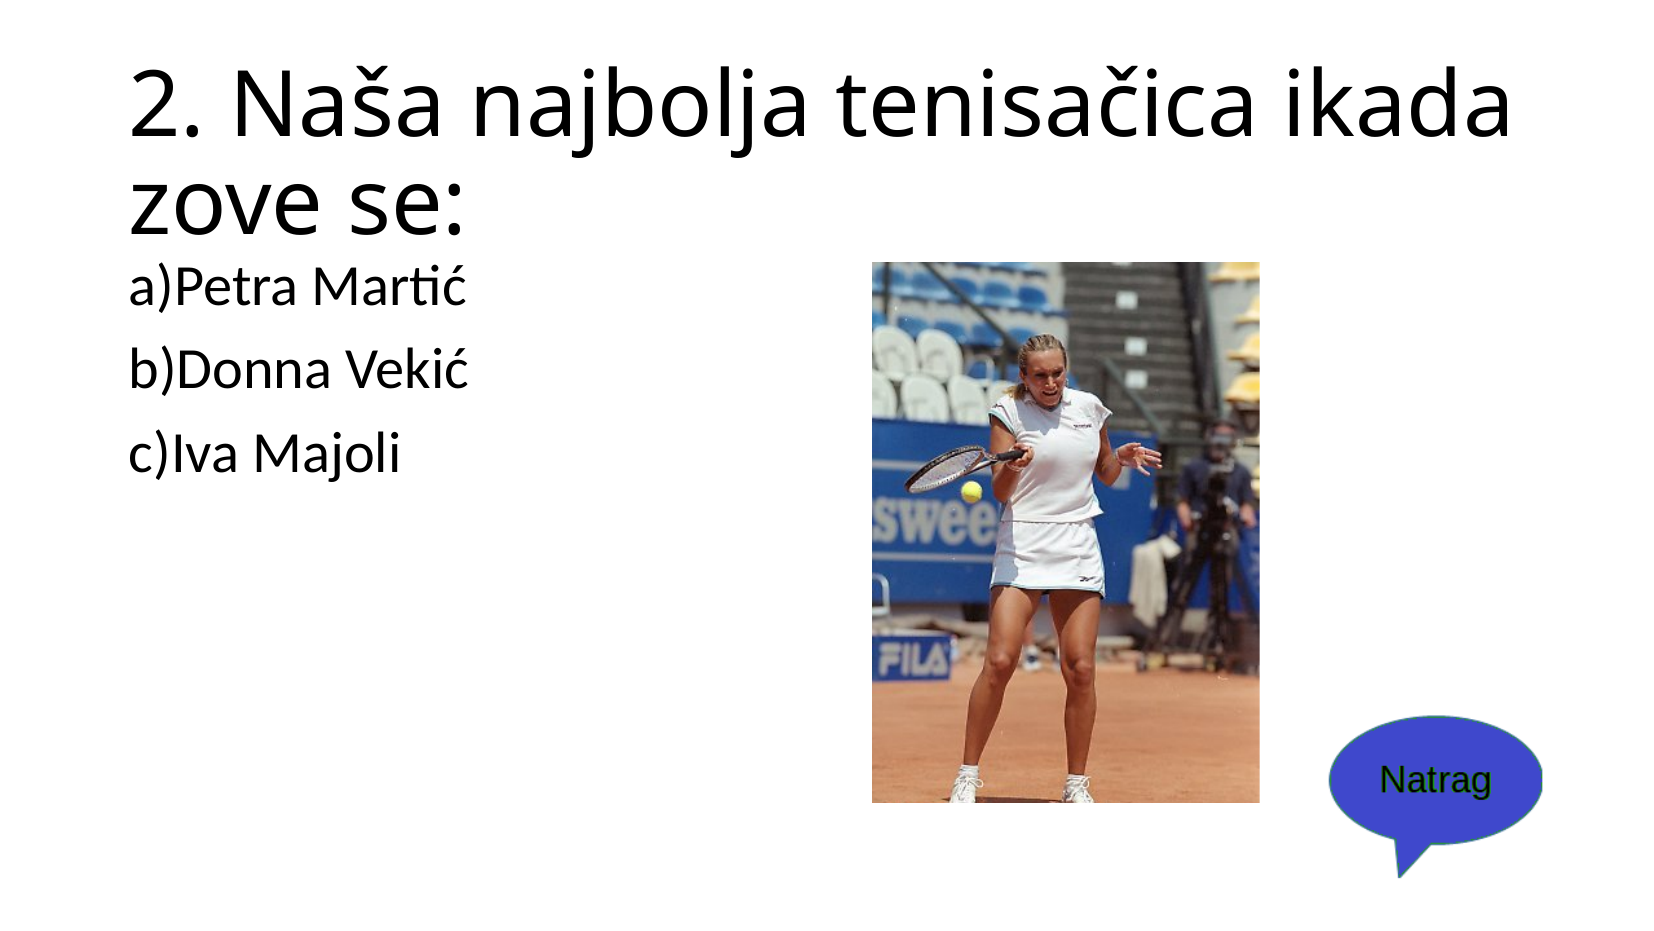

# 2. Naša najbolja tenisačica ikada zove se:
Petra Martić
Donna Vekić
Iva Majoli